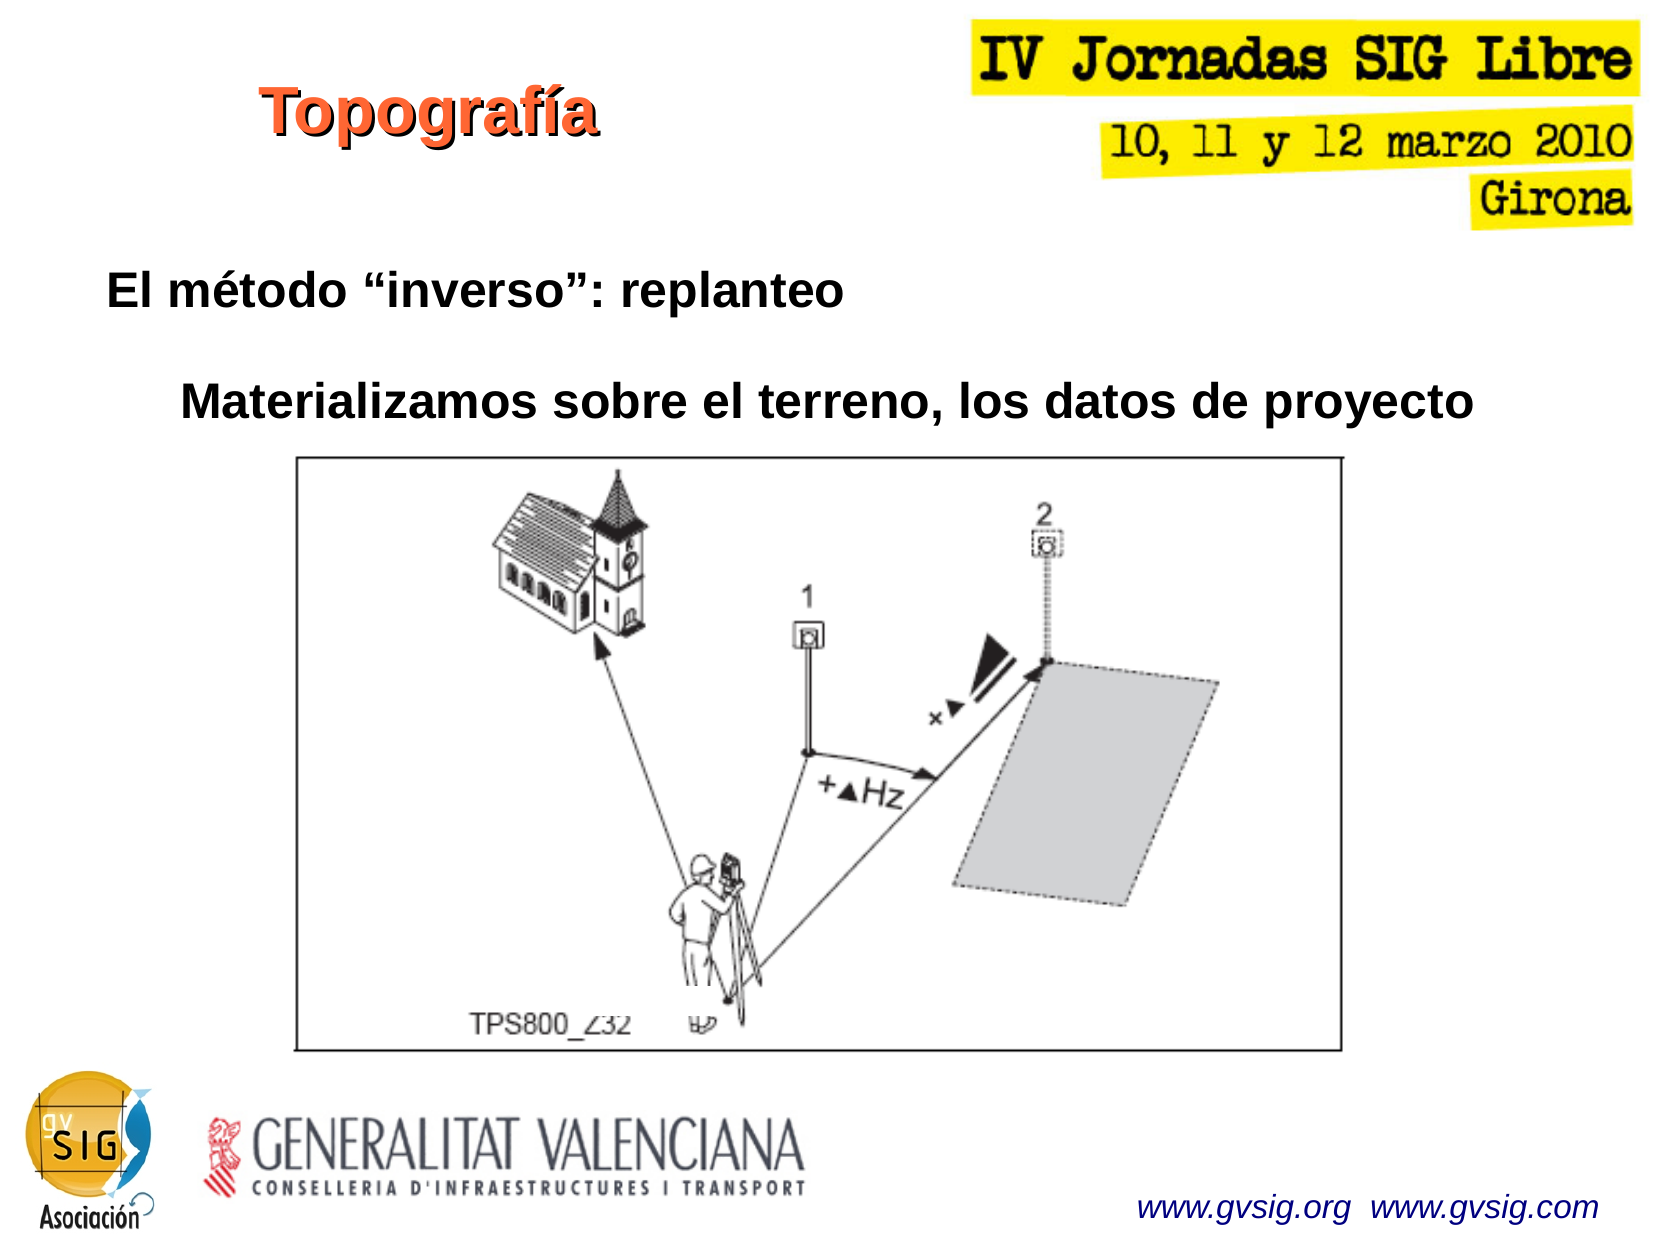

# Topografía
El método “inverso”: replanteo
	Materializamos sobre el terreno, los datos de proyecto